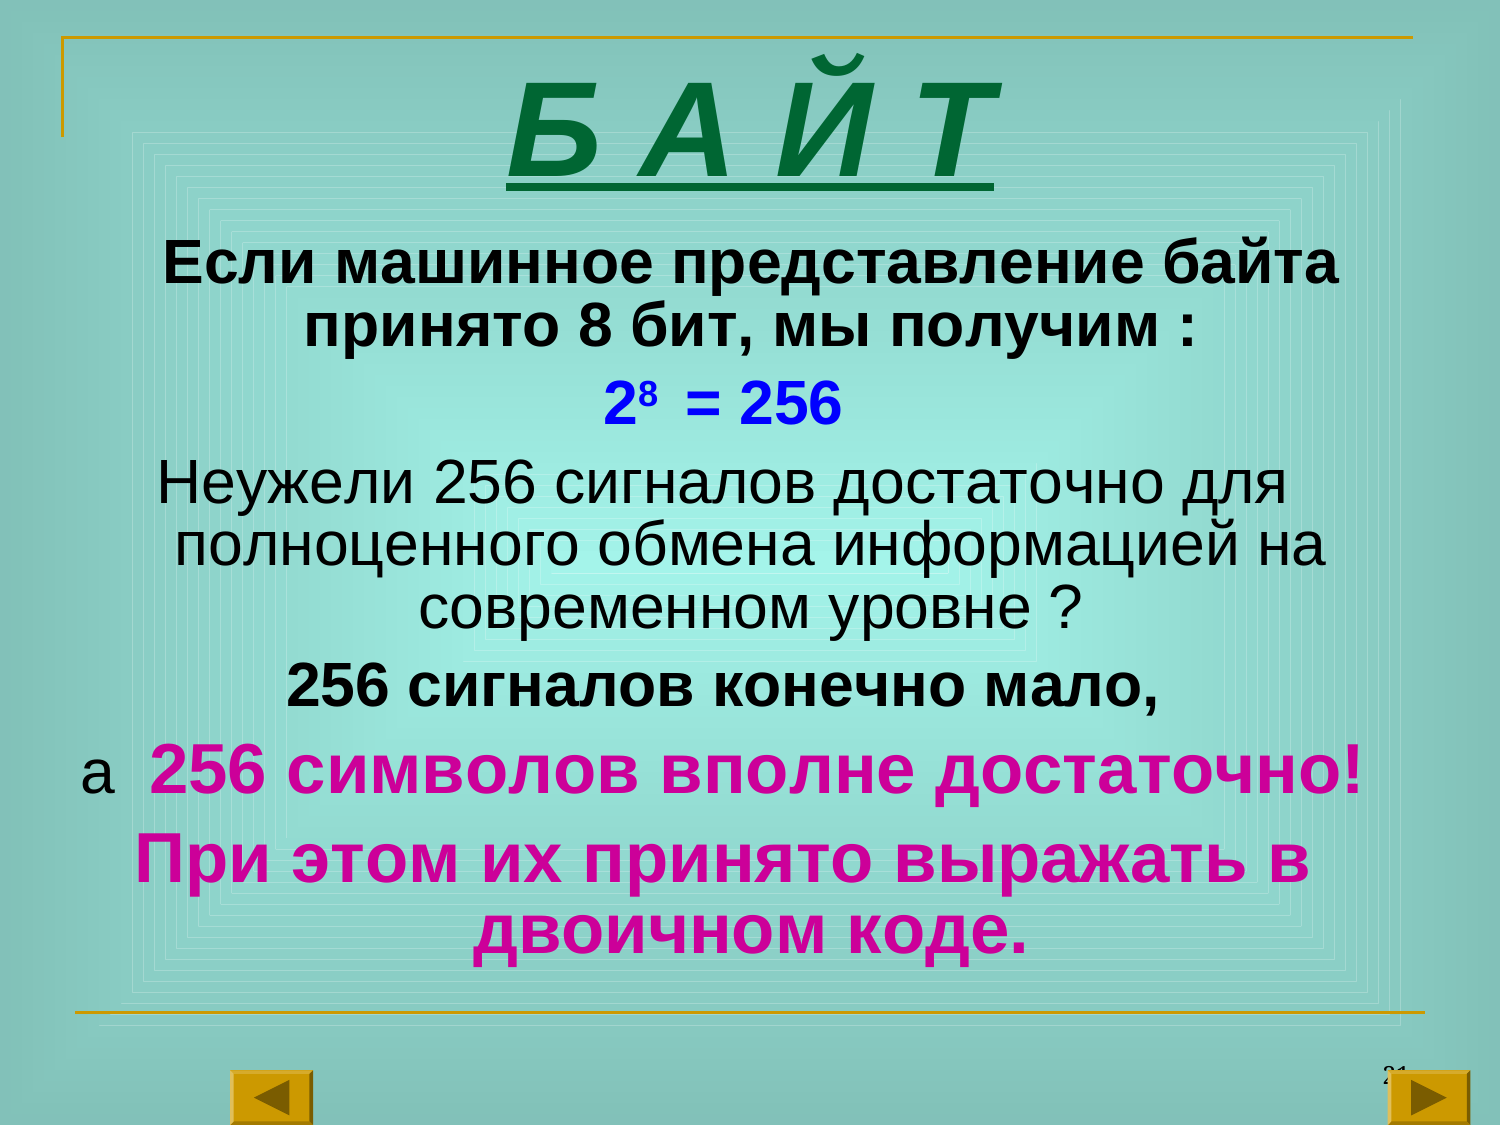

# Б А Й Т
	Если машинное представление байта принято 8 бит, мы получим :
28 = 256
Неужели 256 сигналов достаточно для полноценного обмена информацией на современном уровне ?
256 сигналов конечно мало,
а 256 символов вполне достаточно!
При этом их принято выражать в двоичном коде.
21